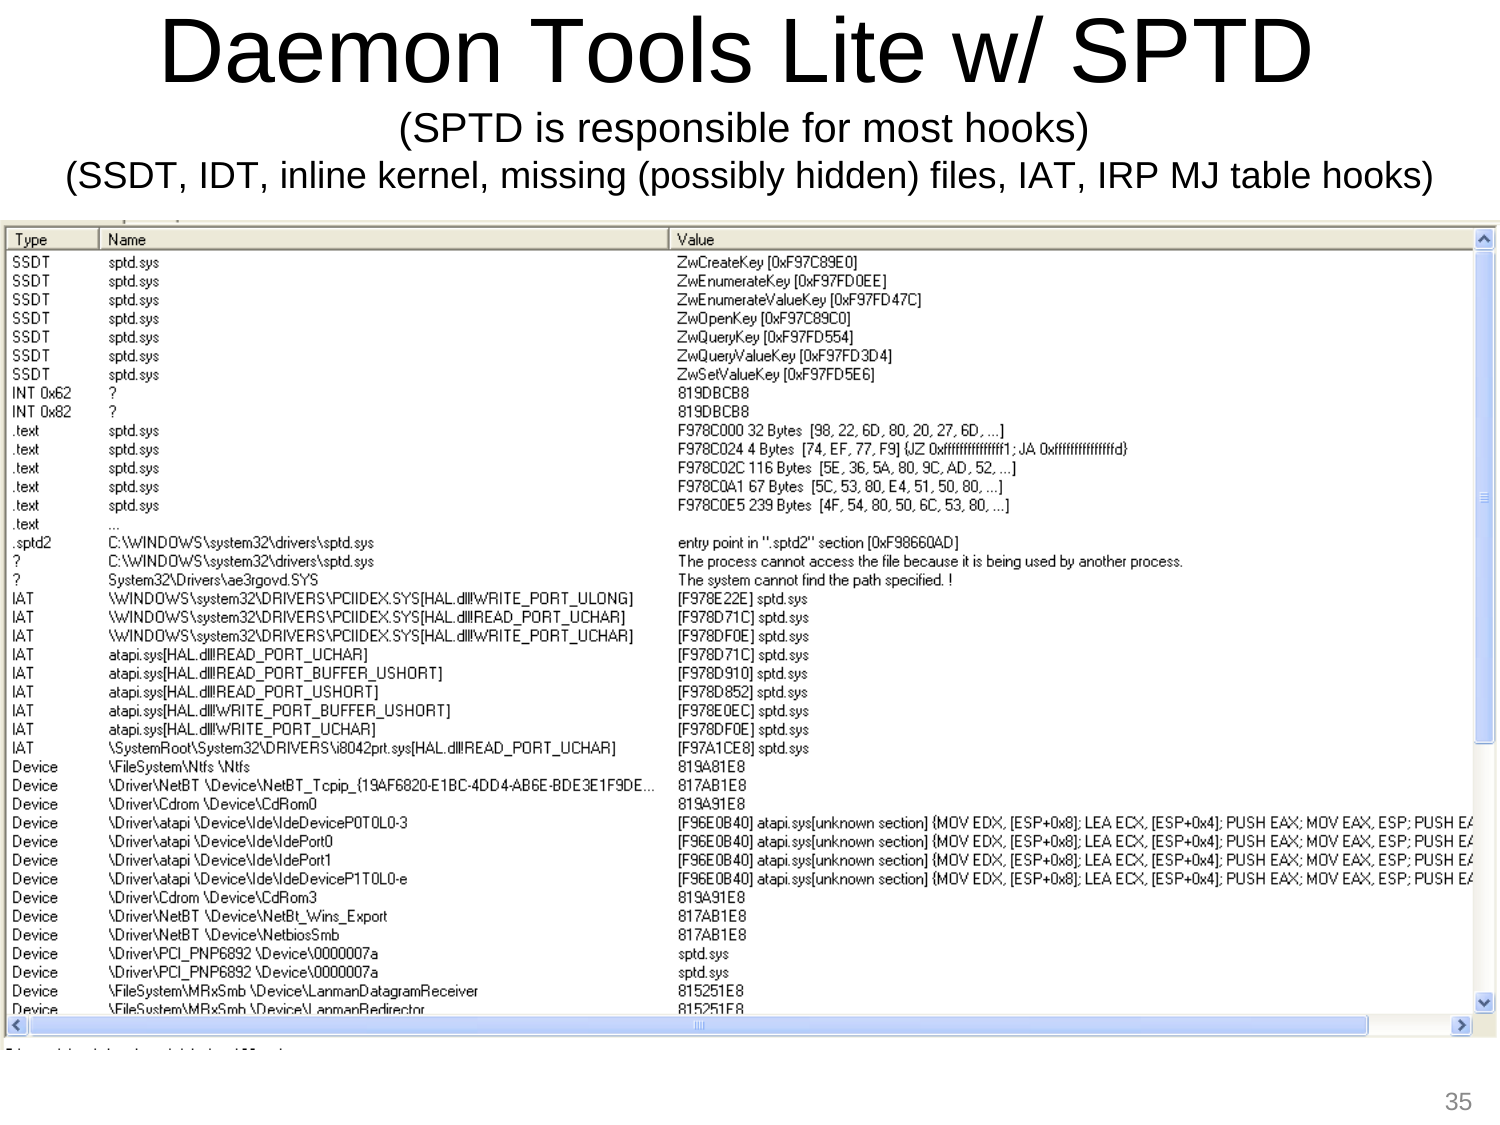

# Daemon Tools Lite w/ SPTD (SPTD is responsible for most hooks) (SSDT, IDT, inline kernel, missing (possibly hidden) files, IAT, IRP MJ table hooks)